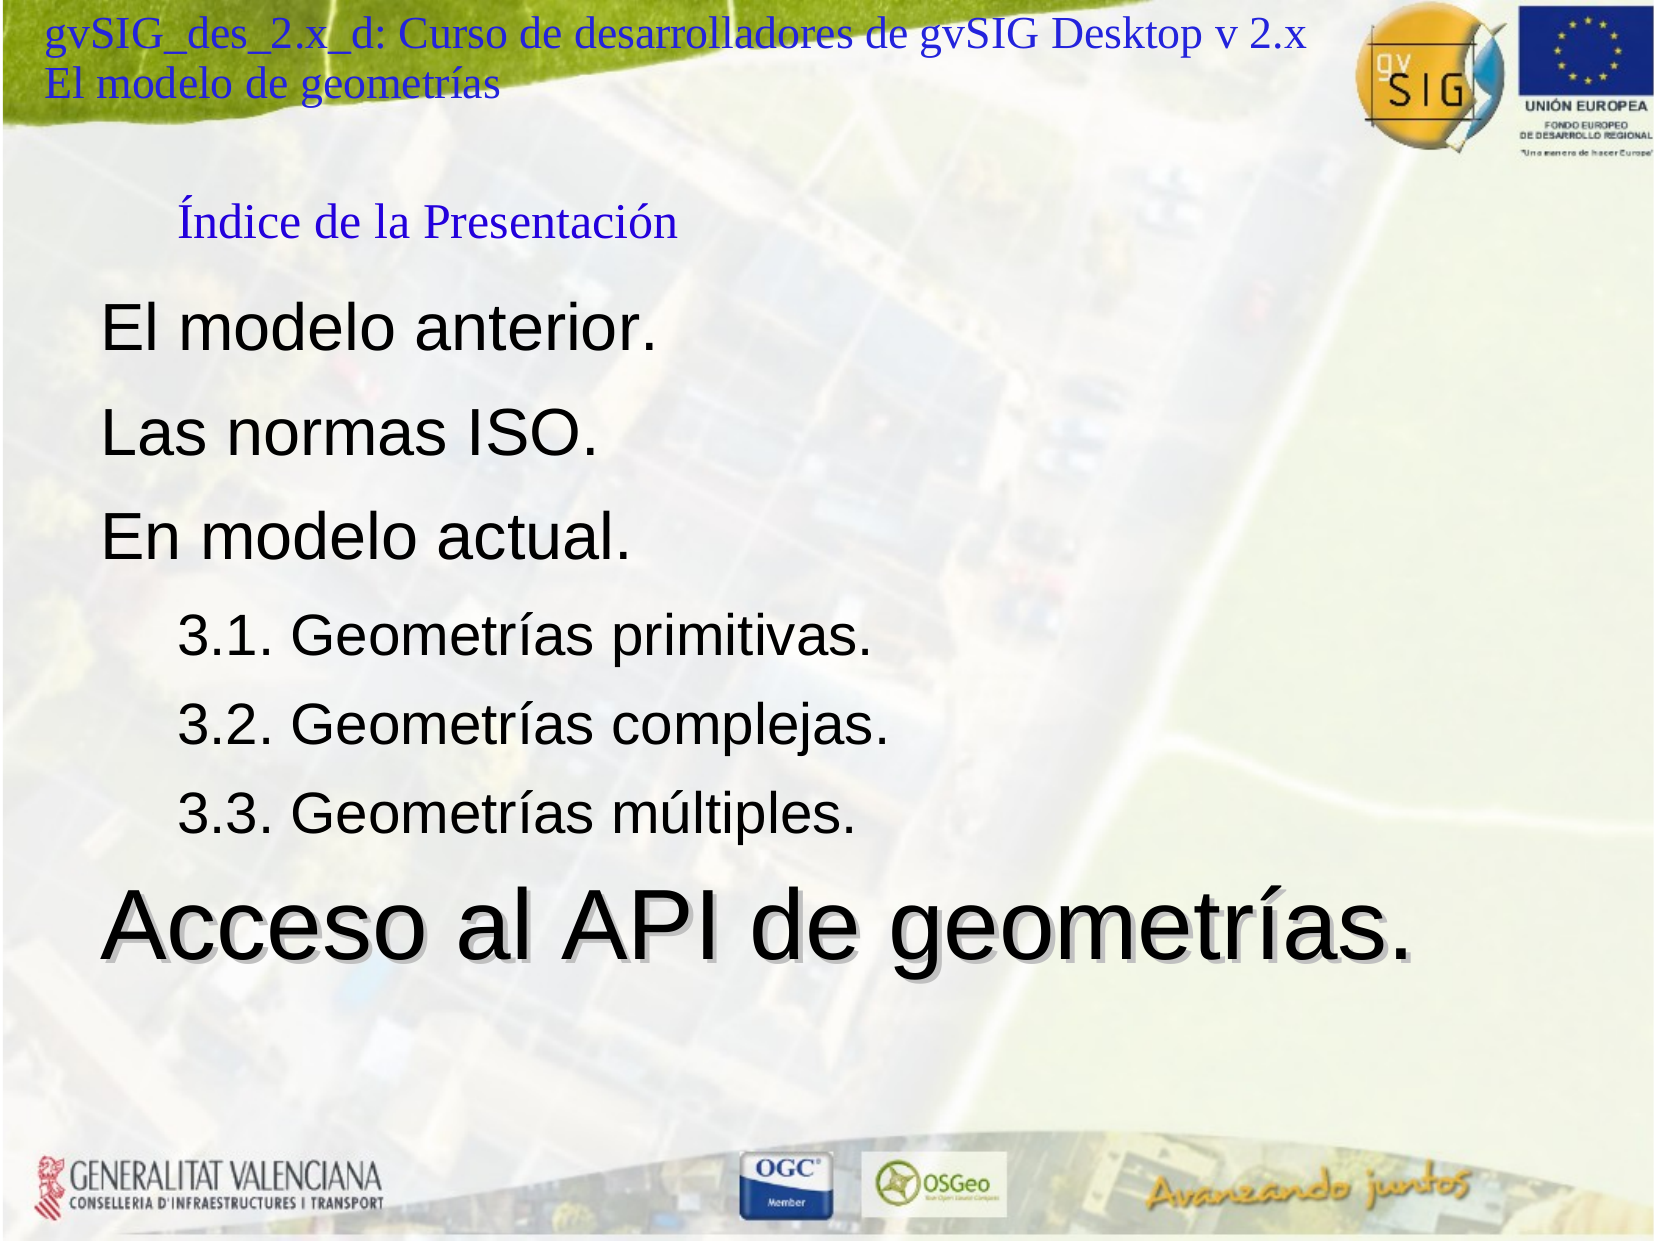

Índice de la Presentación
# El modelo anterior.
Las normas ISO.
En modelo actual.
3.1. Geometrías primitivas.
3.2. Geometrías complejas.
3.3. Geometrías múltiples.
Acceso al API de geometrías.